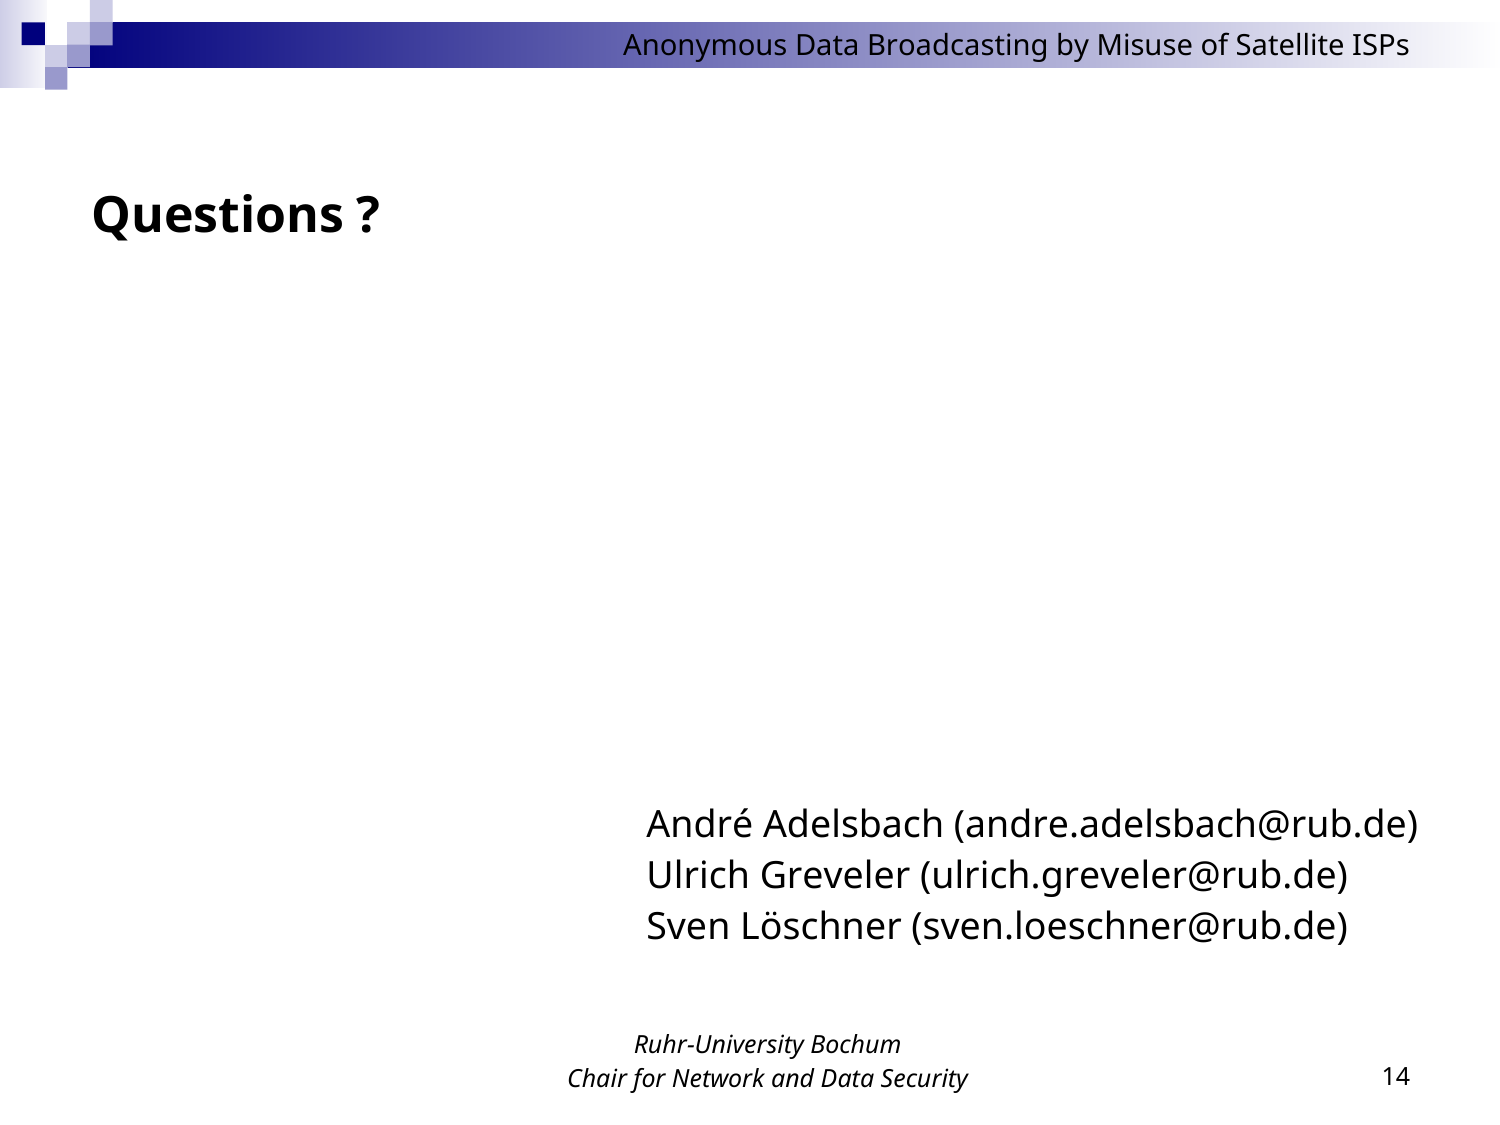

Anonymous Data Broadcasting by Misuse of Satellite ISPs
Questions ?
#
André Adelsbach (andre.adelsbach@rub.de)
Ulrich Greveler (ulrich.greveler@rub.de)
Sven Löschner (sven.loeschner@rub.de)
Ruhr-University Bochum
Chair for Network and Data Security
14